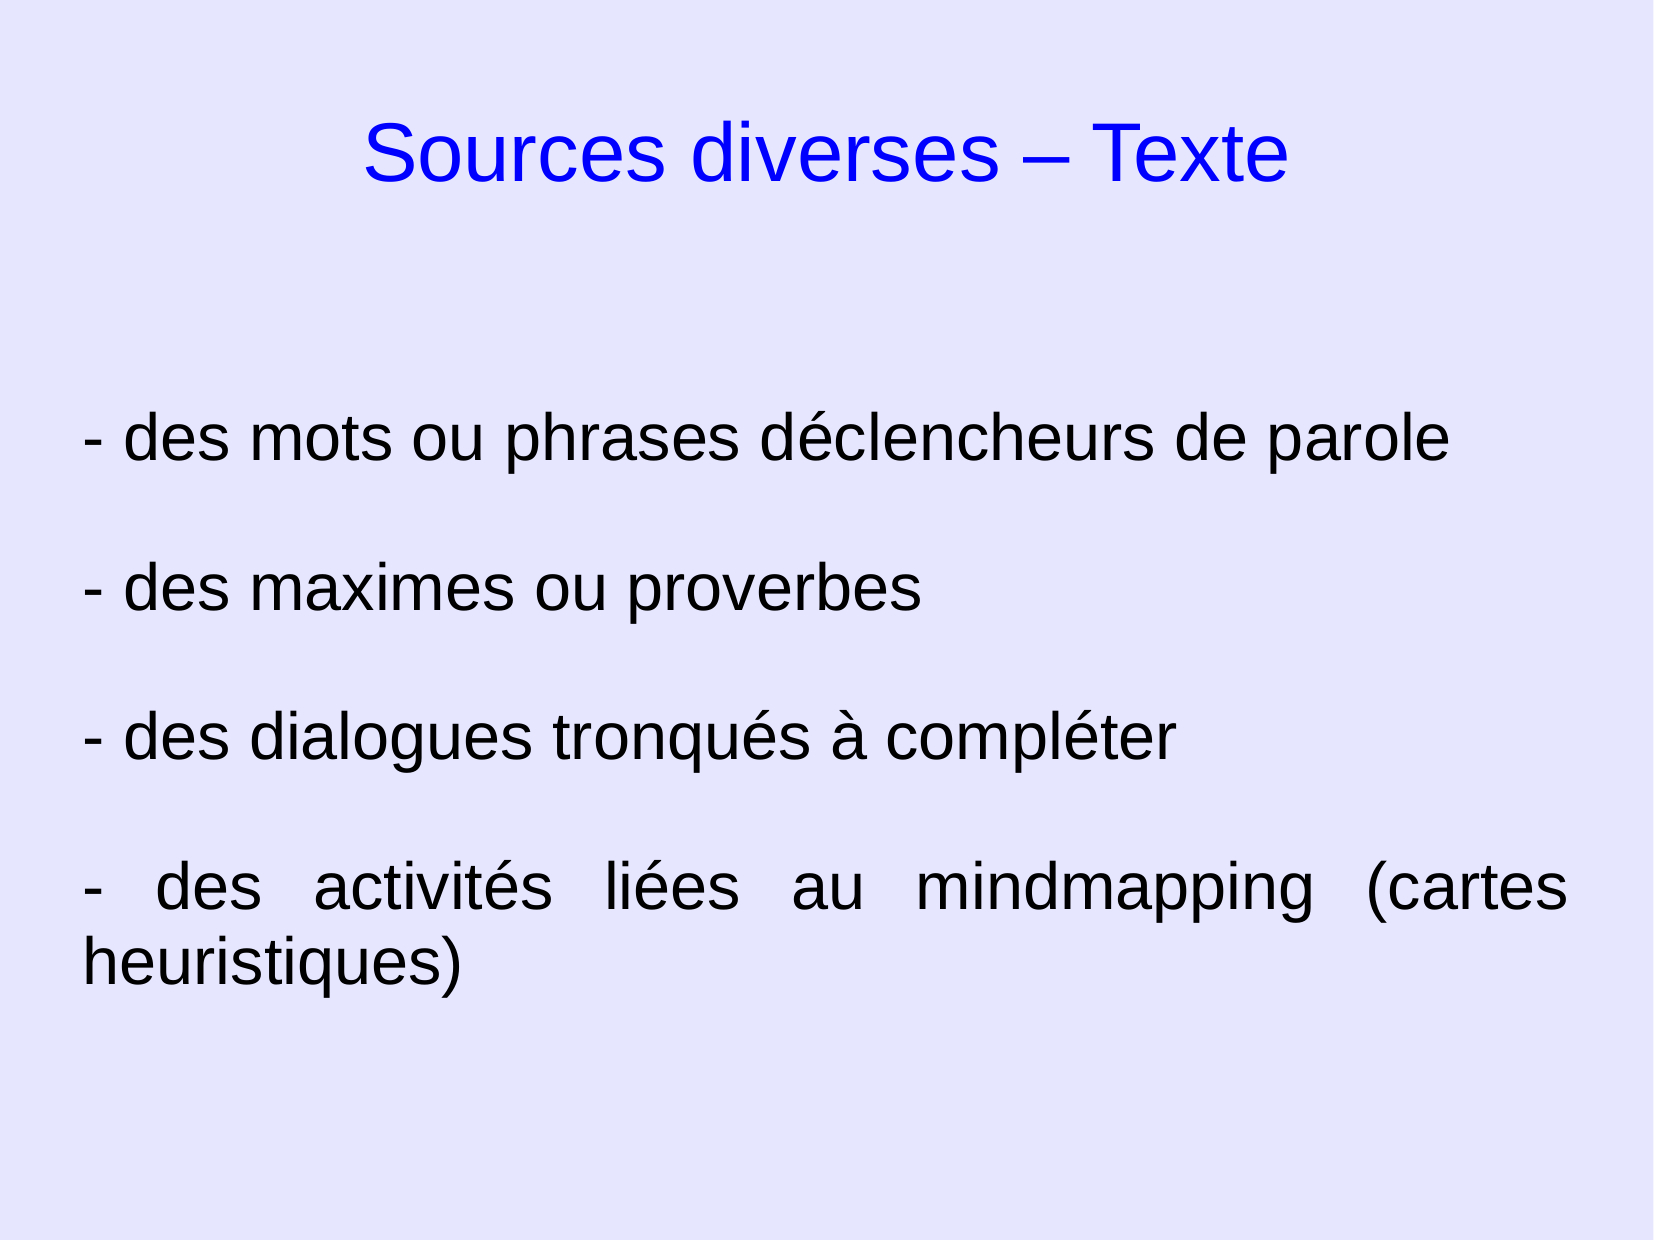

# Sources diverses – Texte
- des mots ou phrases déclencheurs de parole
- des maximes ou proverbes
- des dialogues tronqués à compléter
- des activités liées au mindmapping (cartes heuristiques)